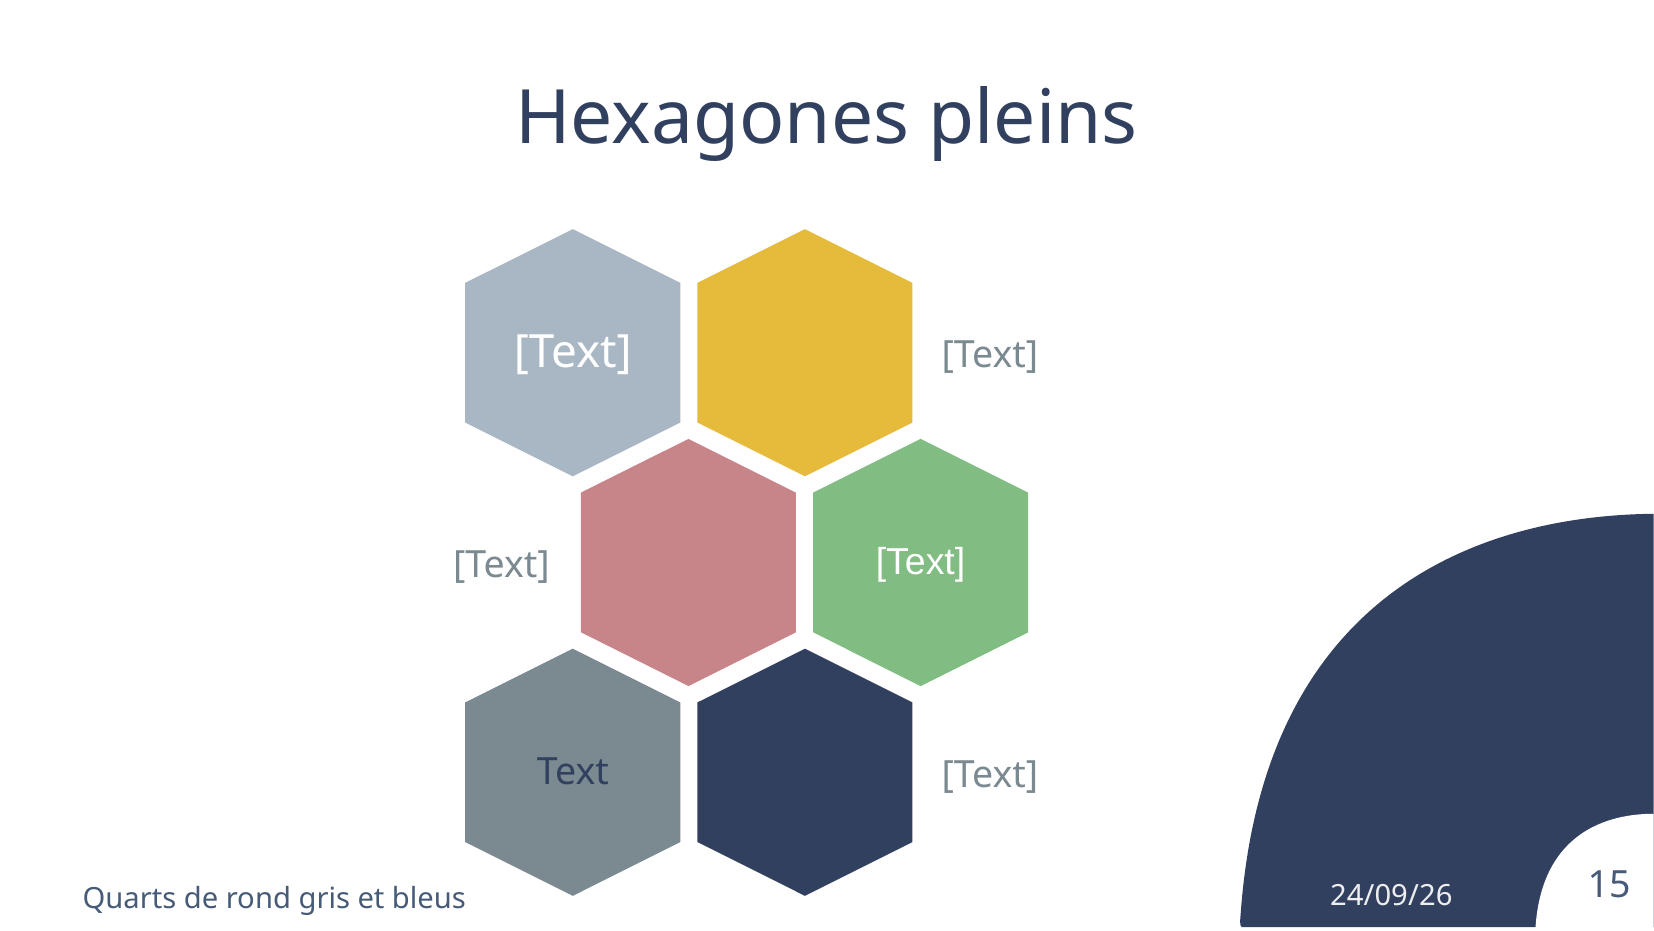

# Hexagones pleins
[Text]
[Text]
[Text]
[Text]
[Text]
[Text]
15
Quarts de rond gris et bleus